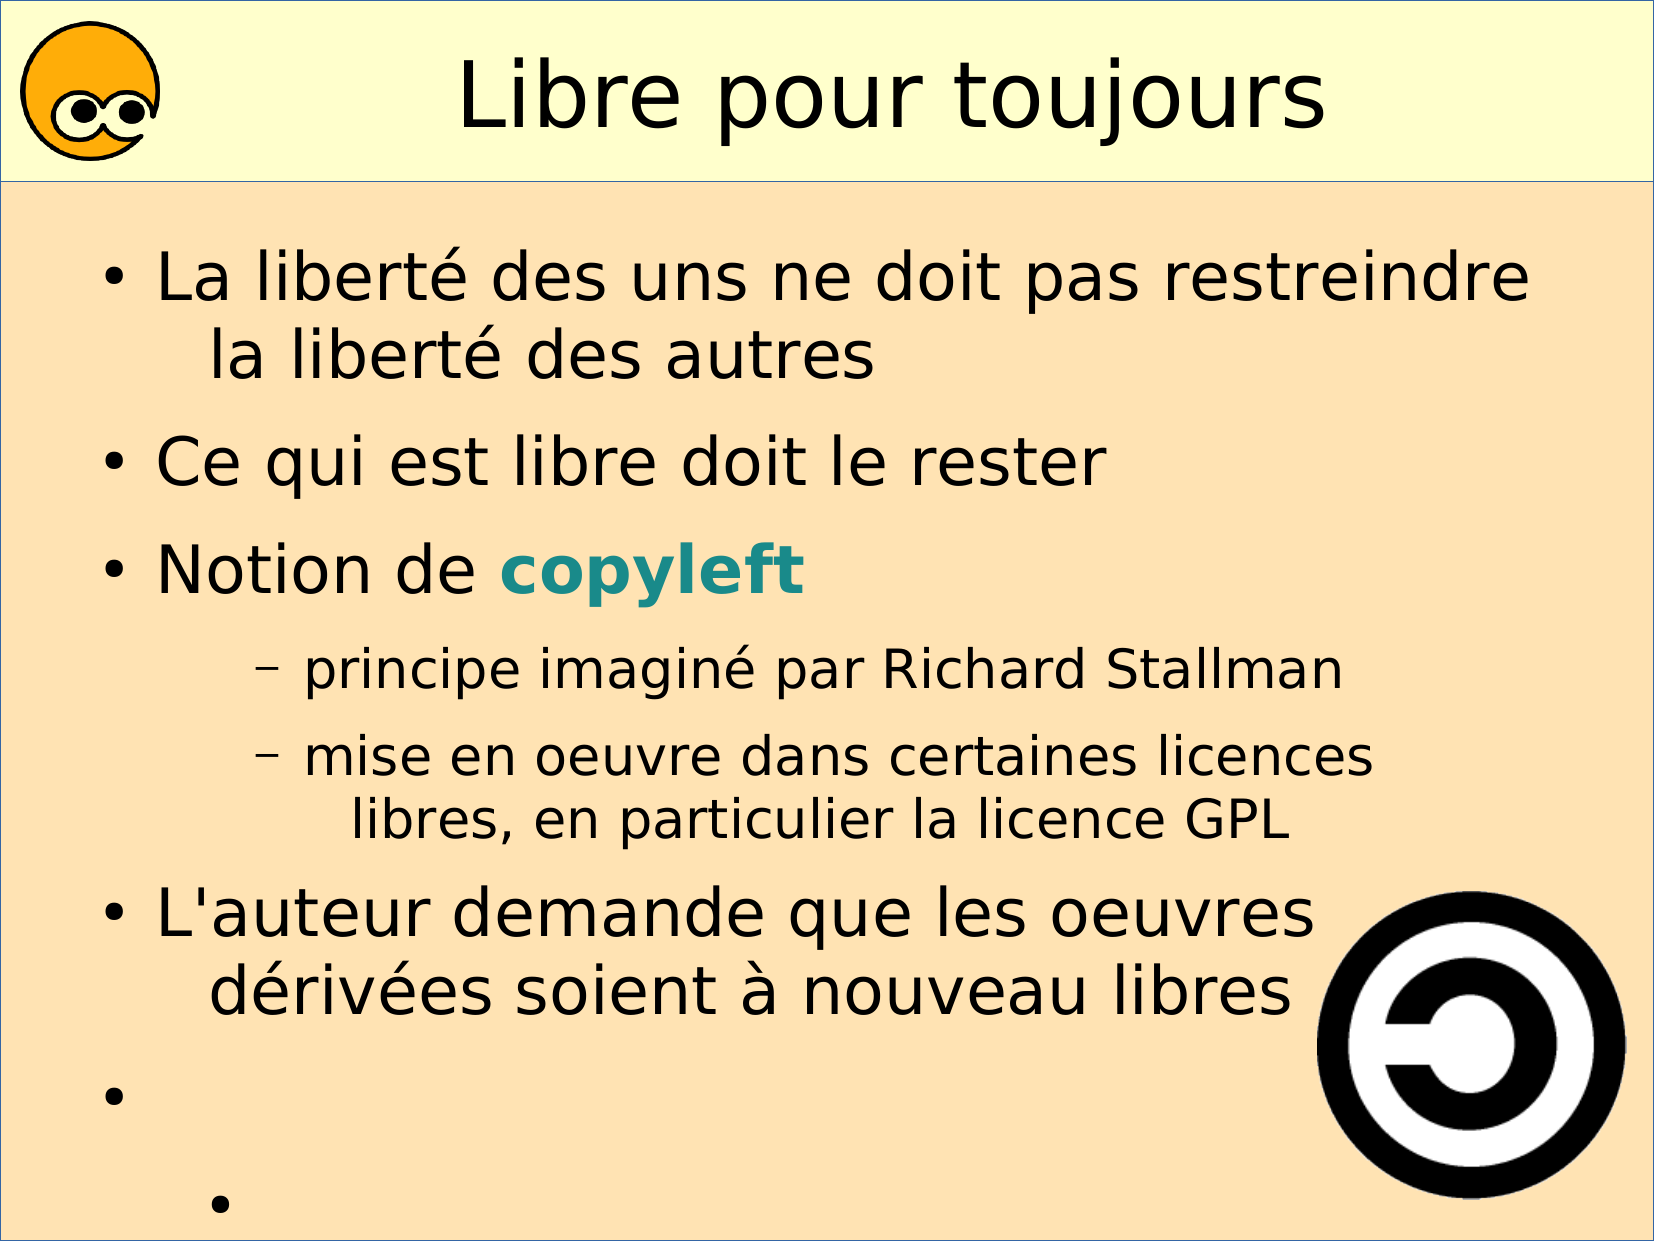

# Libre pour toujours
La liberté des uns ne doit pas restreindre la liberté des autres
Ce qui est libre doit le rester
Notion de copyleft
principe imaginé par Richard Stallman
mise en oeuvre dans certaines licences libres, en particulier la licence GPL
L'auteur demande que les oeuvres dérivées soient à nouveau libres